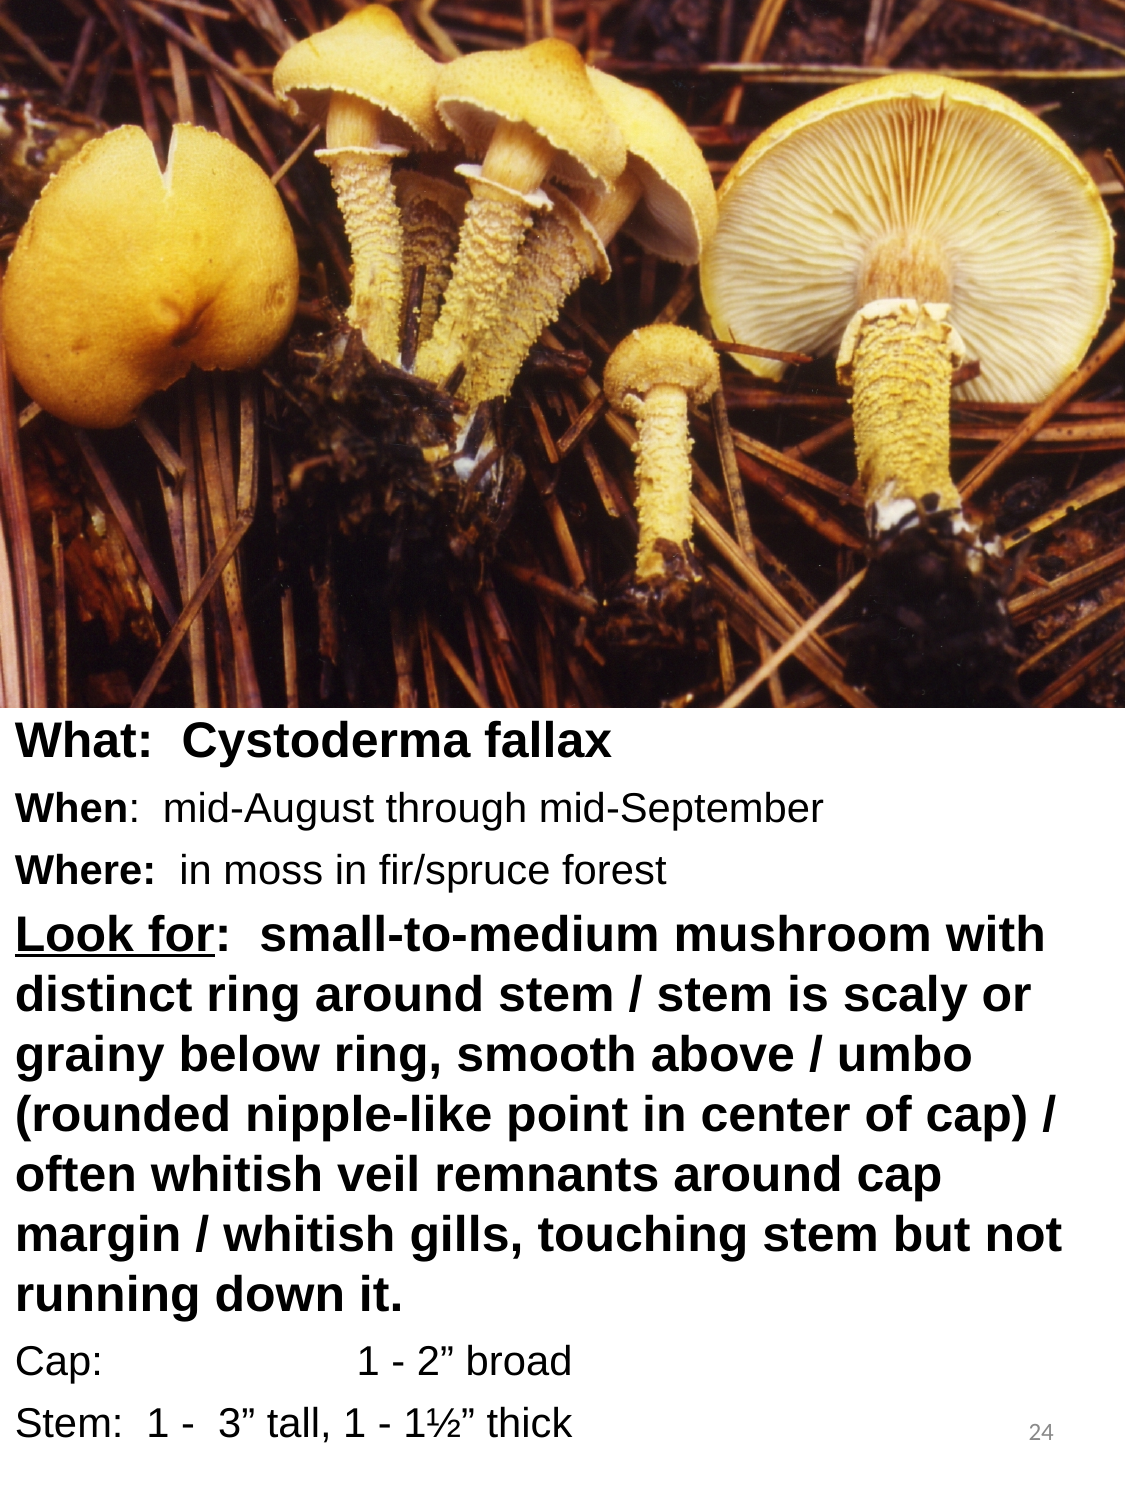

What: Cystoderma fallax
When: mid-August through mid-September
Where: in moss in fir/spruce forest
Look for: small-to-medium mushroom with distinct ring around stem / stem is scaly or grainy below ring, smooth above / umbo (rounded nipple-like point in center of cap) / often whitish veil remnants around cap margin / whitish gills, touching stem but not running down it.
Cap: 	1 - 2” broad
Stem: 1 - 3” tall, 1 - 1½” thick